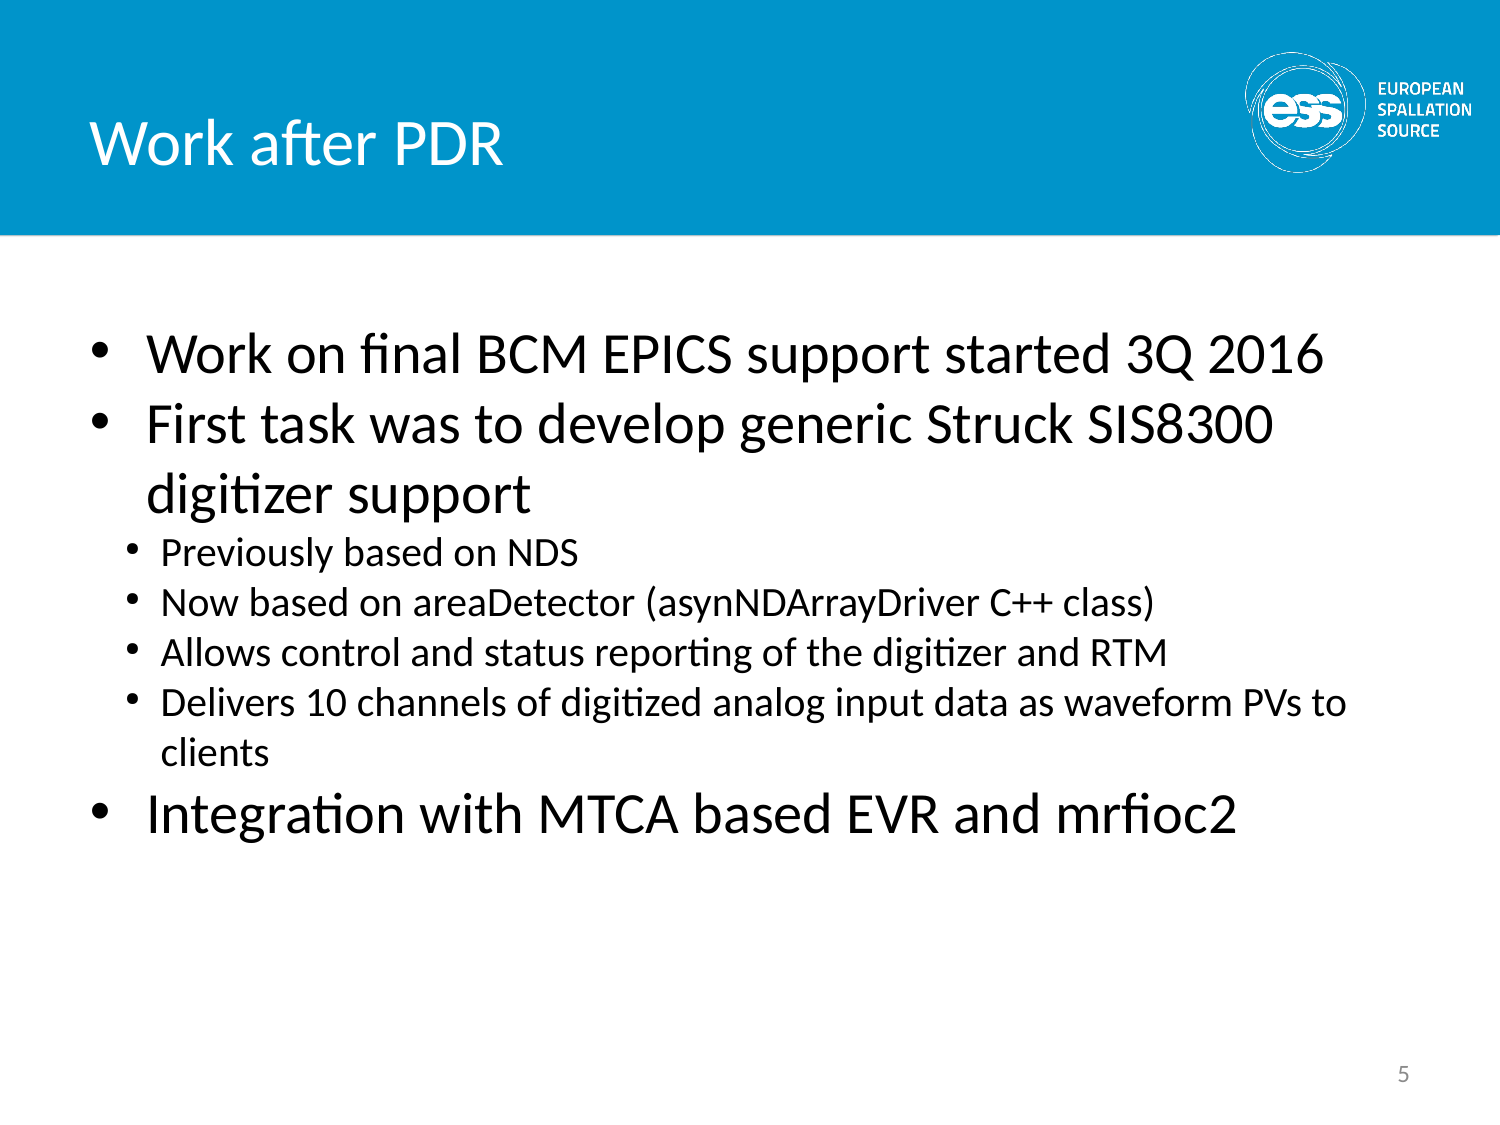

Work after PDR
Work on final BCM EPICS support started 3Q 2016
First task was to develop generic Struck SIS8300 digitizer support
Previously based on NDS
Now based on areaDetector (asynNDArrayDriver C++ class)
Allows control and status reporting of the digitizer and RTM
Delivers 10 channels of digitized analog input data as waveform PVs to clients
Integration with MTCA based EVR and mrfioc2